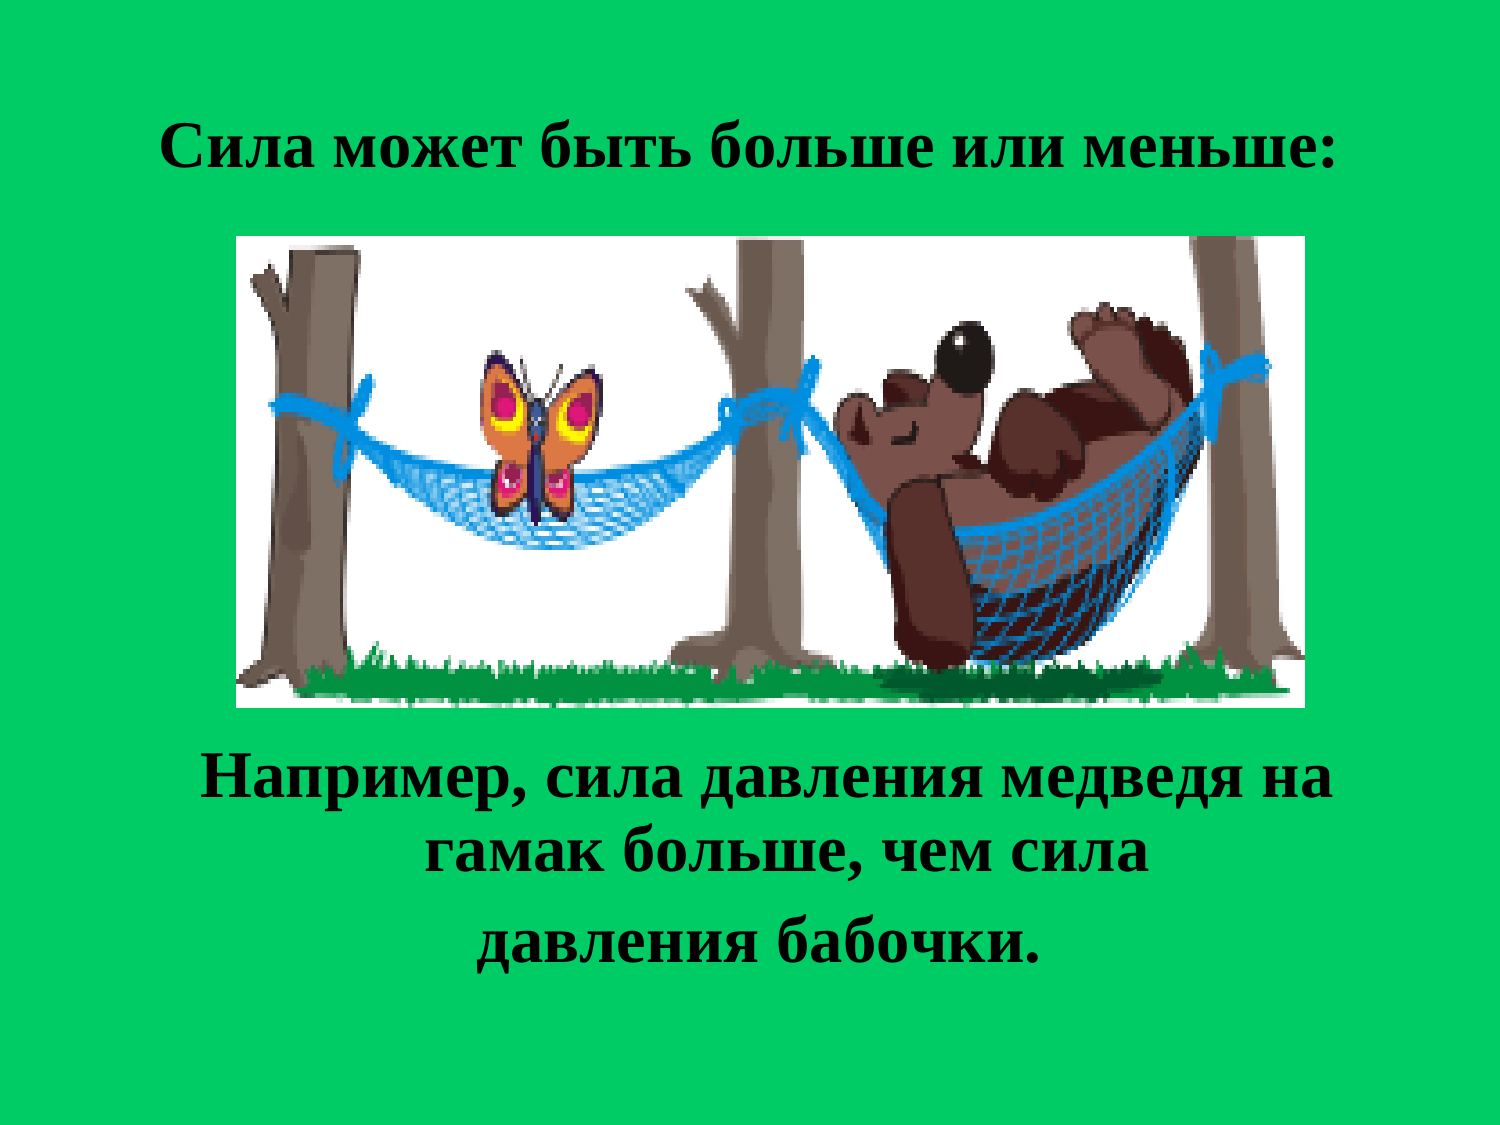

# Сила может быть больше или меньше:
Например, сила давления медведя на гамак больше, чем сила
давления бабочки.